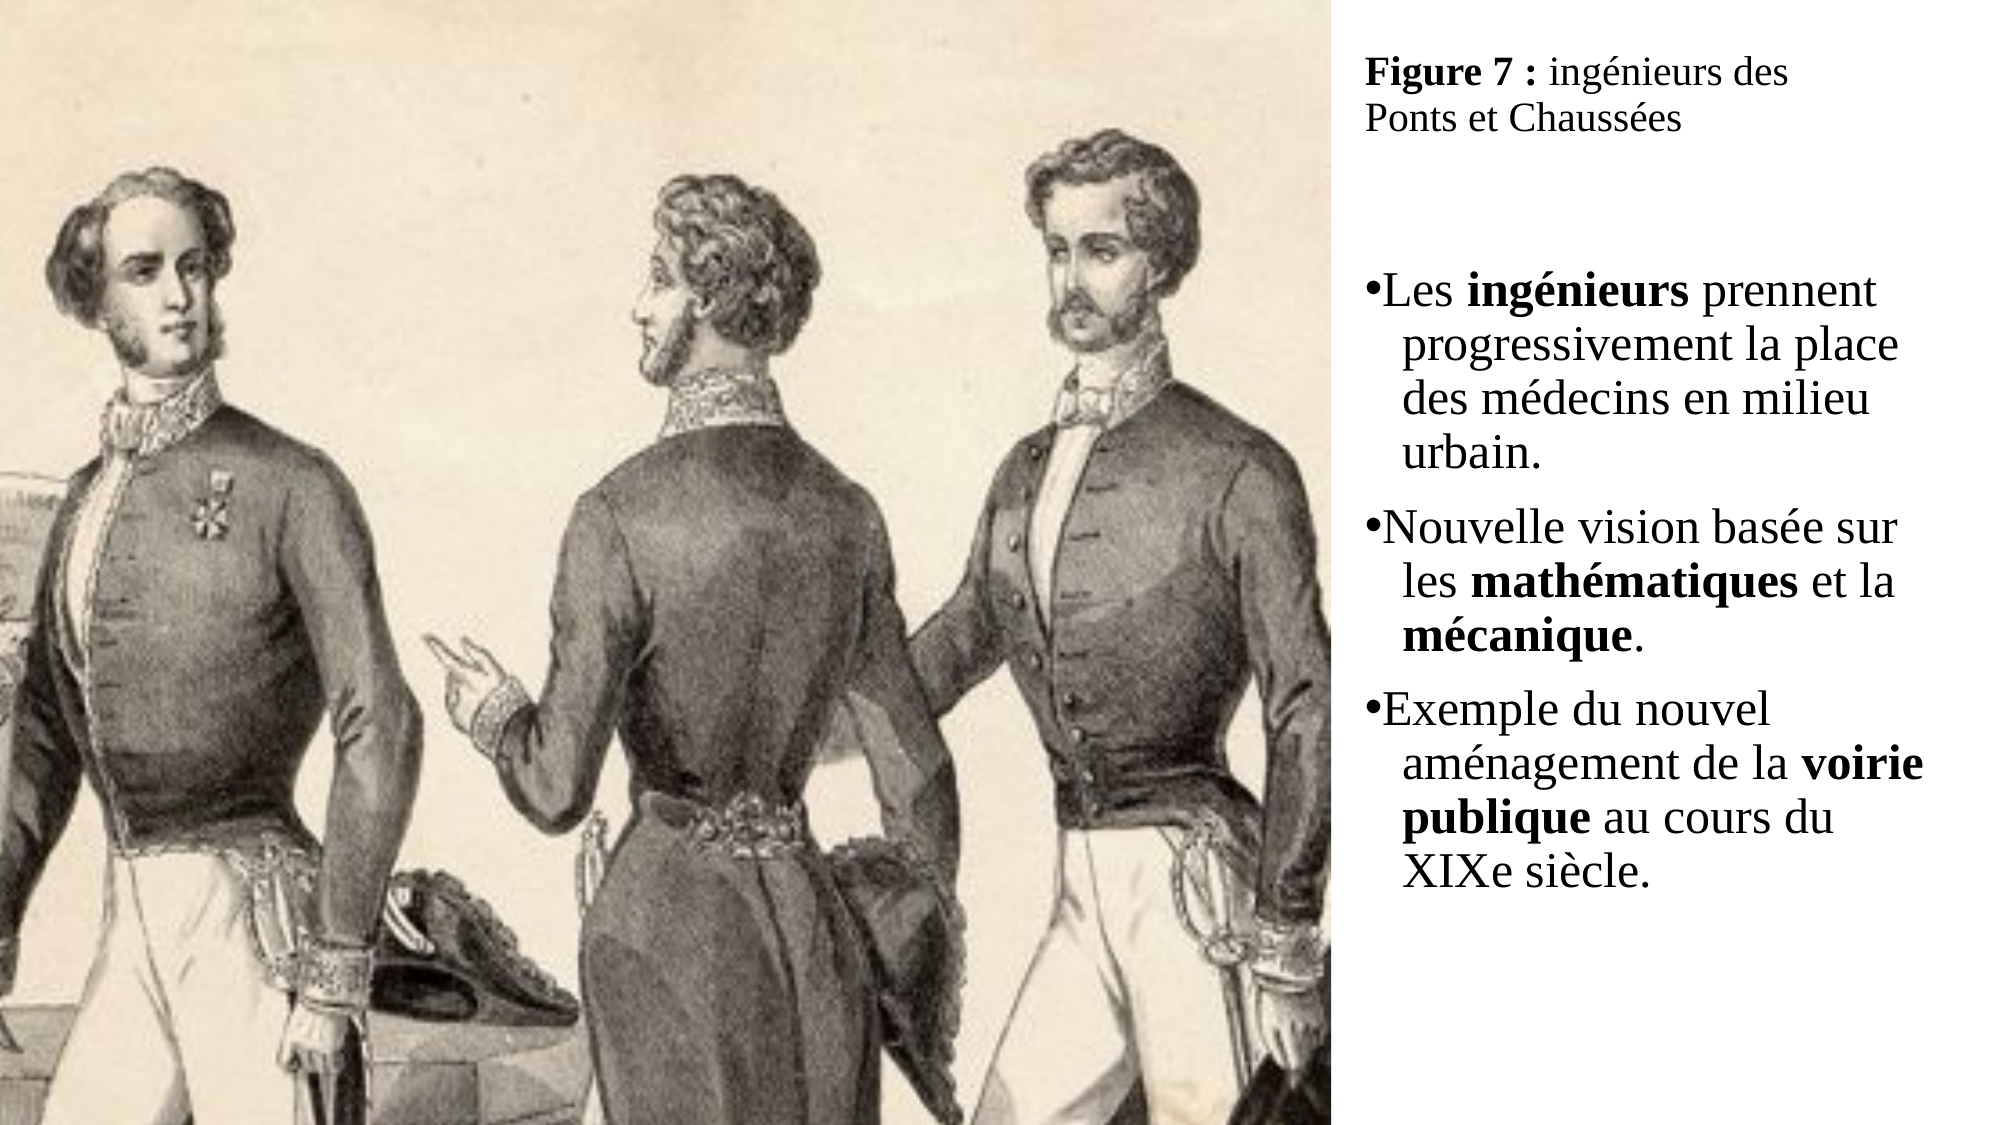

# Figure 7 : ingénieurs des Ponts et Chaussées
Les ingénieurs prennent progressivement la place des médecins en milieu urbain.
Nouvelle vision basée sur les mathématiques et la mécanique.
Exemple du nouvel aménagement de la voirie publique au cours du XIXe siècle.